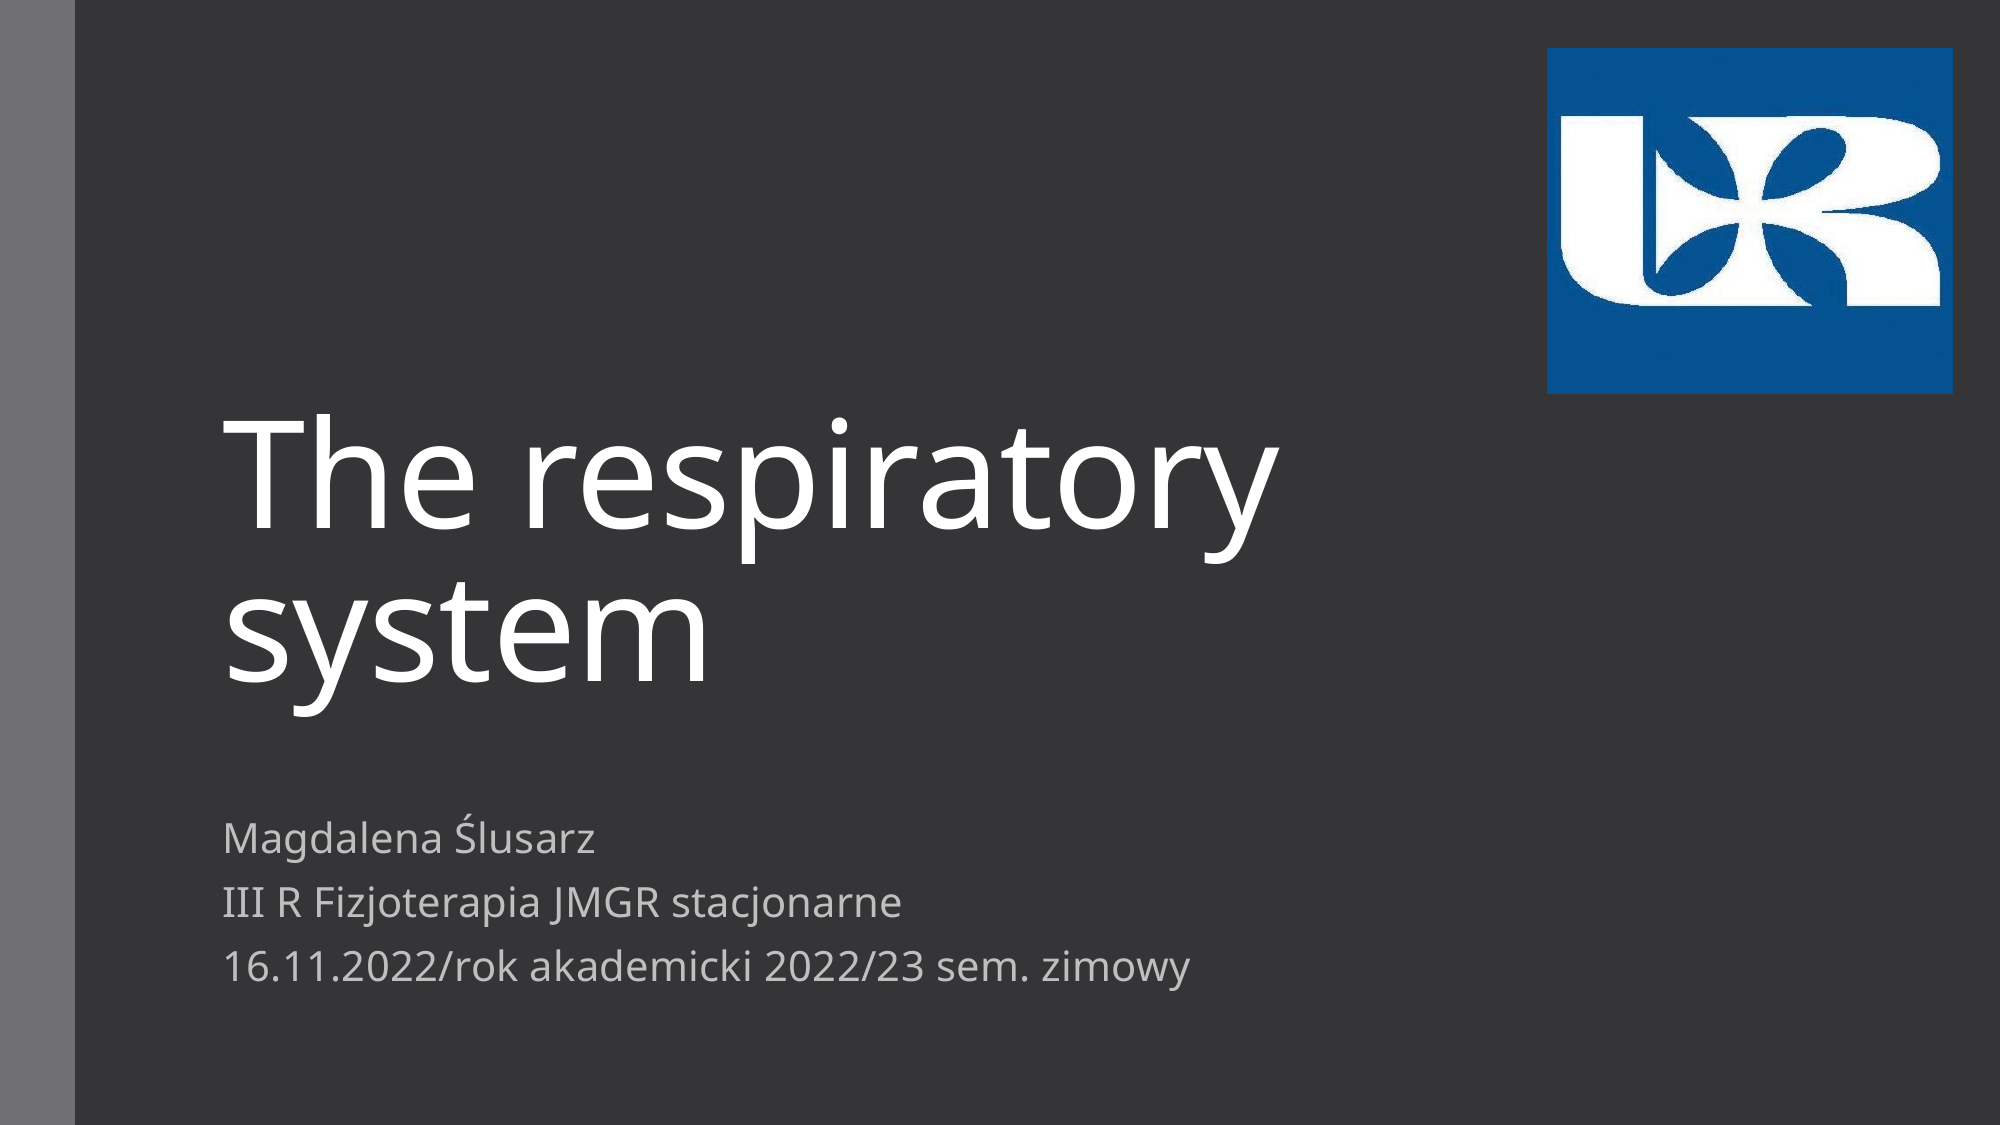

# The respiratory system
Magdalena Ślusarz
III R Fizjoterapia JMGR stacjonarne
16.11.2022/rok akademicki 2022/23 sem. zimowy